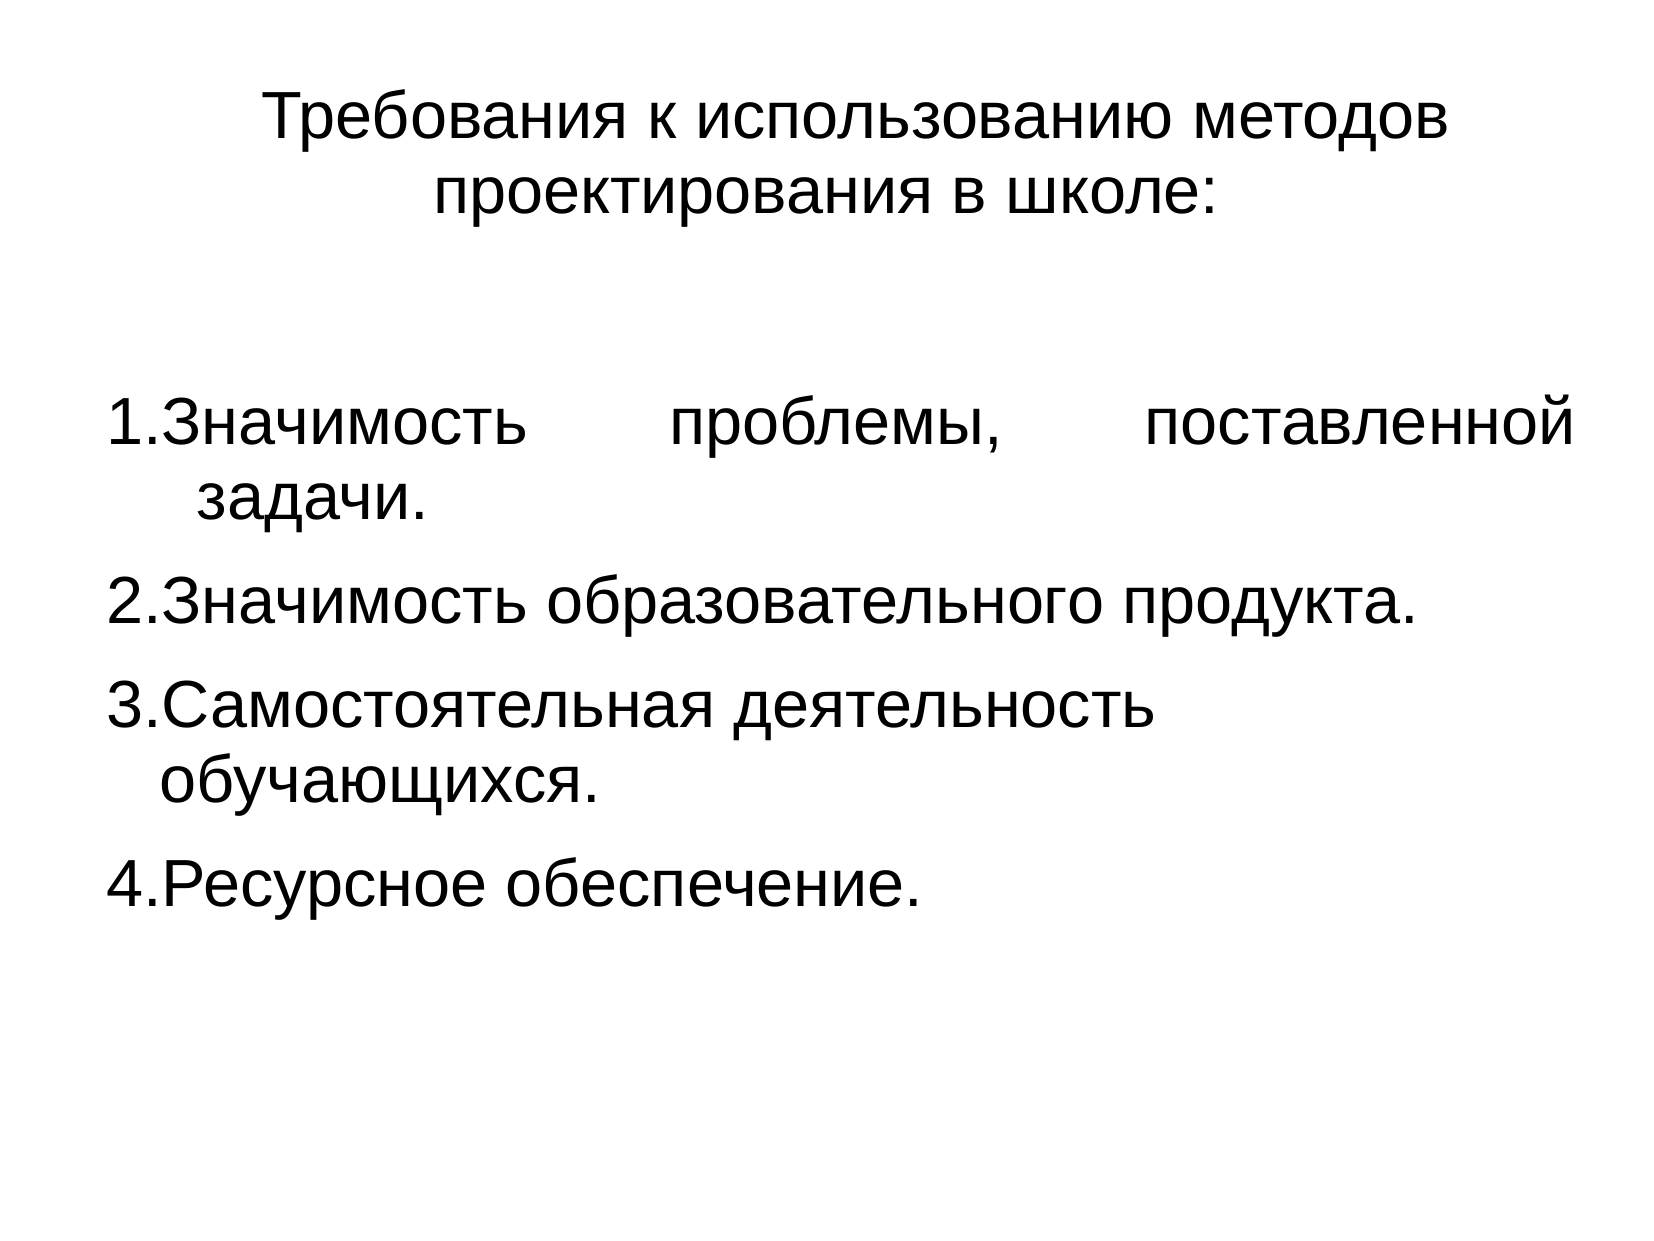

# Требования к использованию методов проектирования в школе:
Значимость проблемы, поставленной задачи.
Значимость образовательного продукта.
Самостоятельная деятельность обучающихся.
Ресурсное обеспечение.